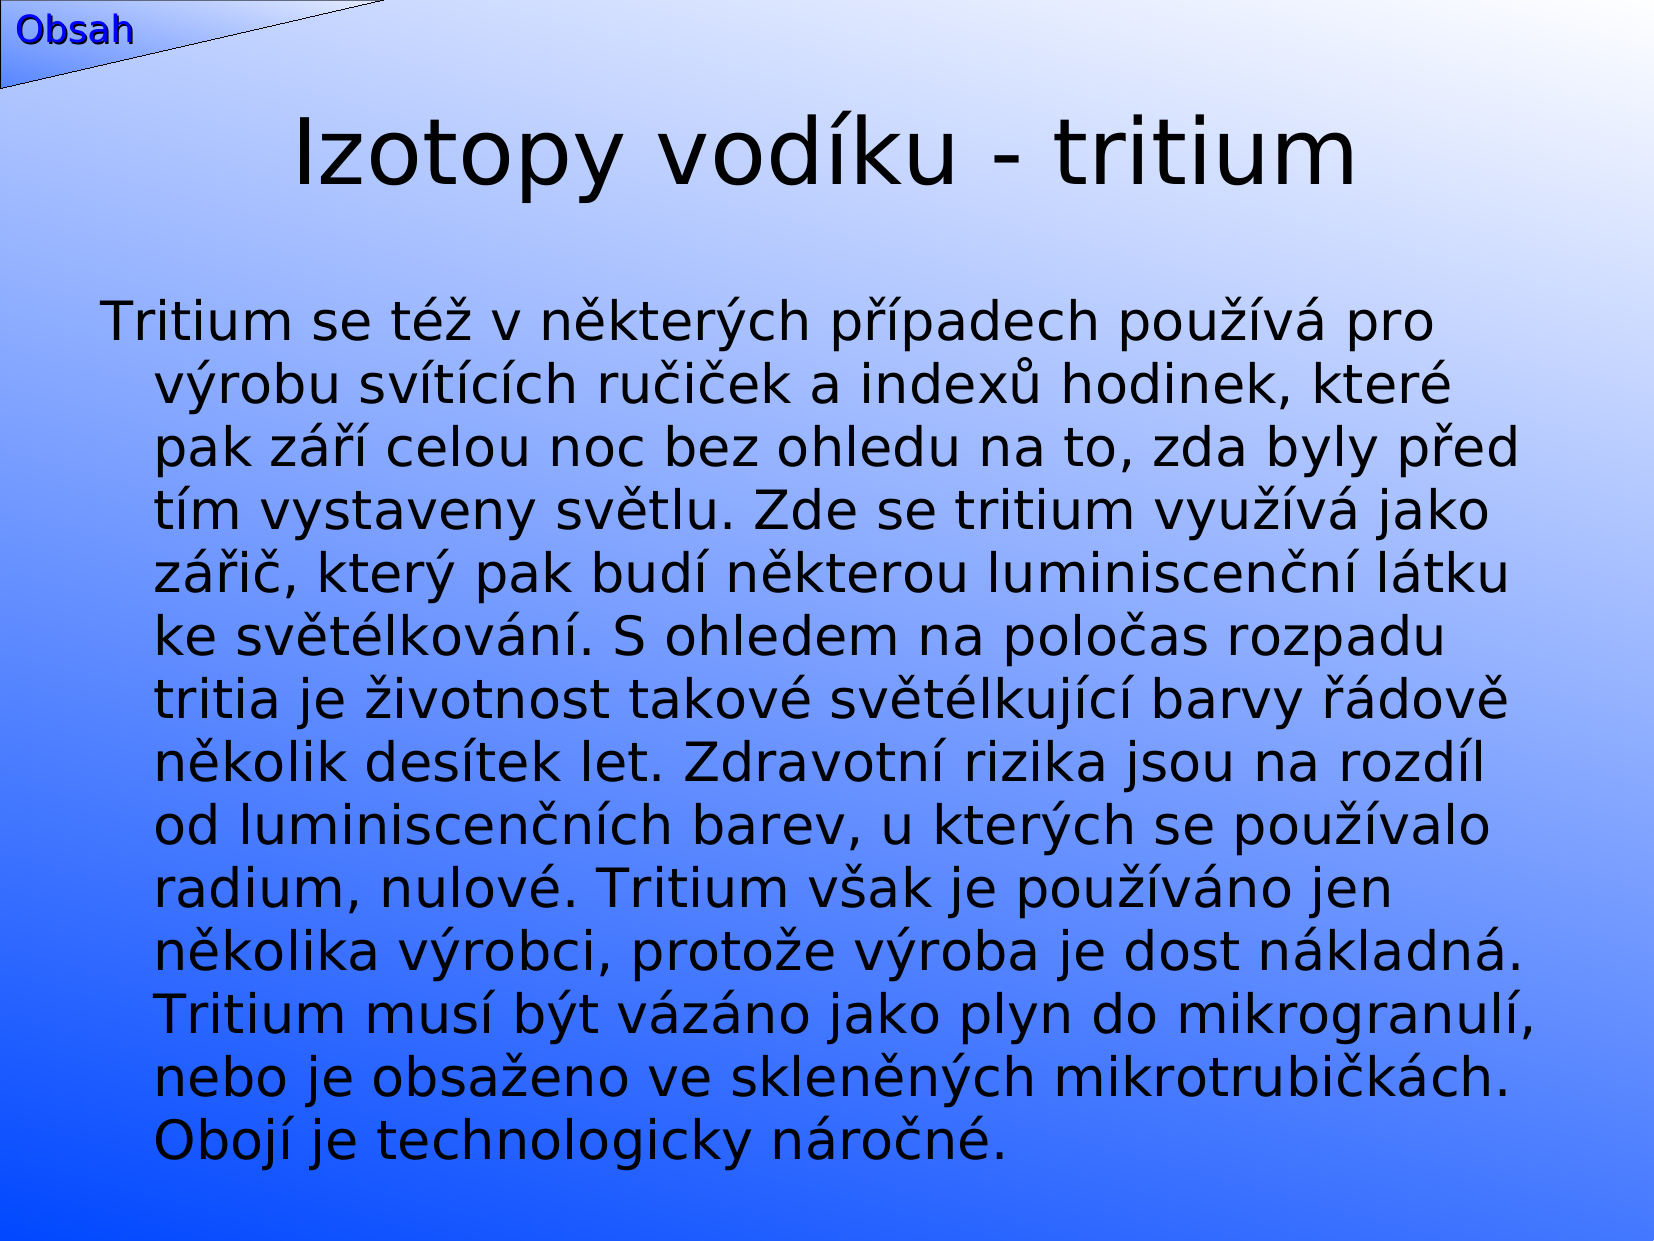

Obsah
# Izotopy vodíku - tritium
Tritium se též v některých případech používá pro výrobu svítících ručiček a indexů hodinek, které pak září celou noc bez ohledu na to, zda byly před tím vystaveny světlu. Zde se tritium využívá jako zářič, který pak budí některou luminiscenční látku ke světélkování. S ohledem na poločas rozpadu tritia je životnost takové světélkující barvy řádově několik desítek let. Zdravotní rizika jsou na rozdíl od luminiscenčních barev, u kterých se používalo radium, nulové. Tritium však je používáno jen několika výrobci, protože výroba je dost nákladná. Tritium musí být vázáno jako plyn do mikrogranulí, nebo je obsaženo ve skleněných mikrotrubičkách. Obojí je technologicky náročné.